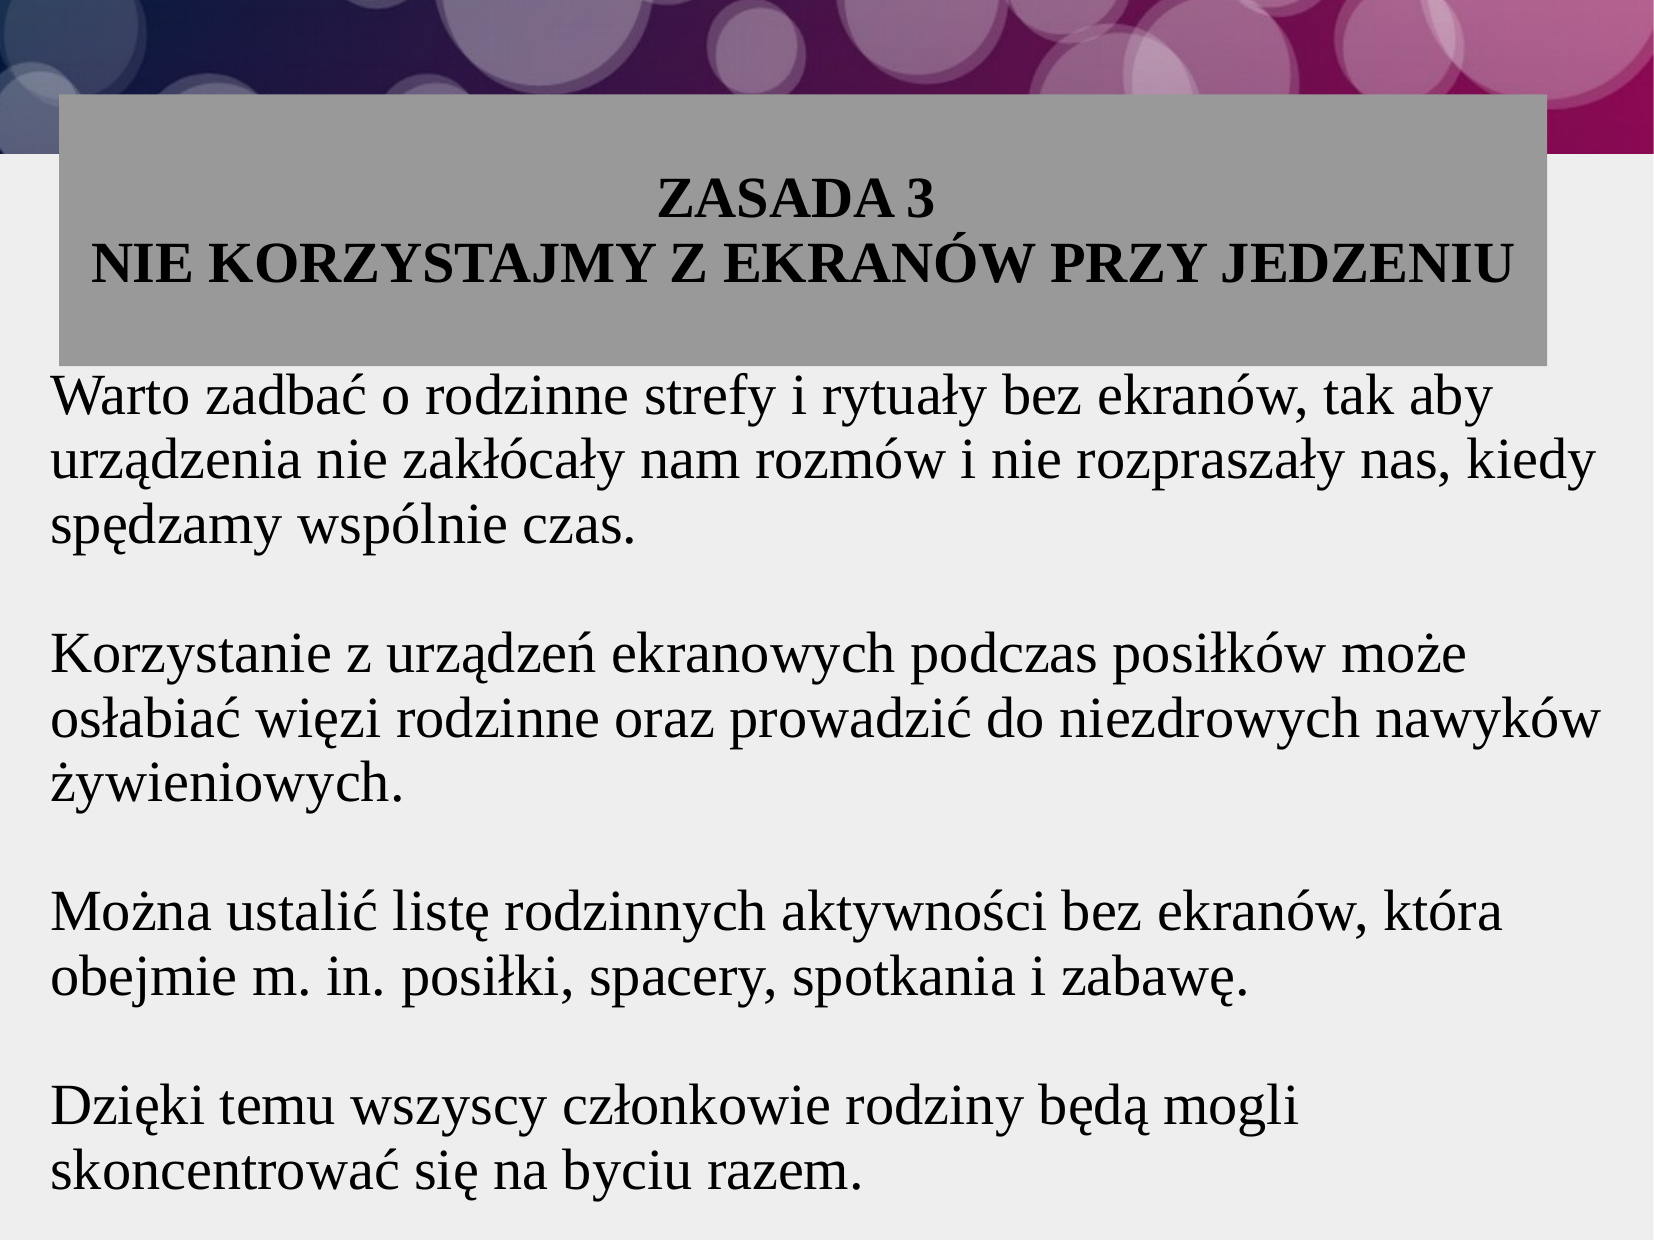

Warto zadbać o rodzinne strefy i rytuały bez ekranów, tak aby urządzenia nie zakłócały nam rozmów i nie rozpraszały nas, kiedy spędzamy wspólnie czas.
Korzystanie z urządzeń ekranowych podczas posiłków może osłabiać więzi rodzinne oraz prowadzić do niezdrowych nawyków żywieniowych.
Można ustalić listę rodzinnych aktywności bez ekranów, która obejmie m. in. posiłki, spacery, spotkania i zabawę.
Dzięki temu wszyscy członkowie rodziny będą mogli skoncentrować się na byciu razem.
# ZASADA 3 NIE KORZYSTAJMY Z EKRANÓW PRZY JEDZENIU